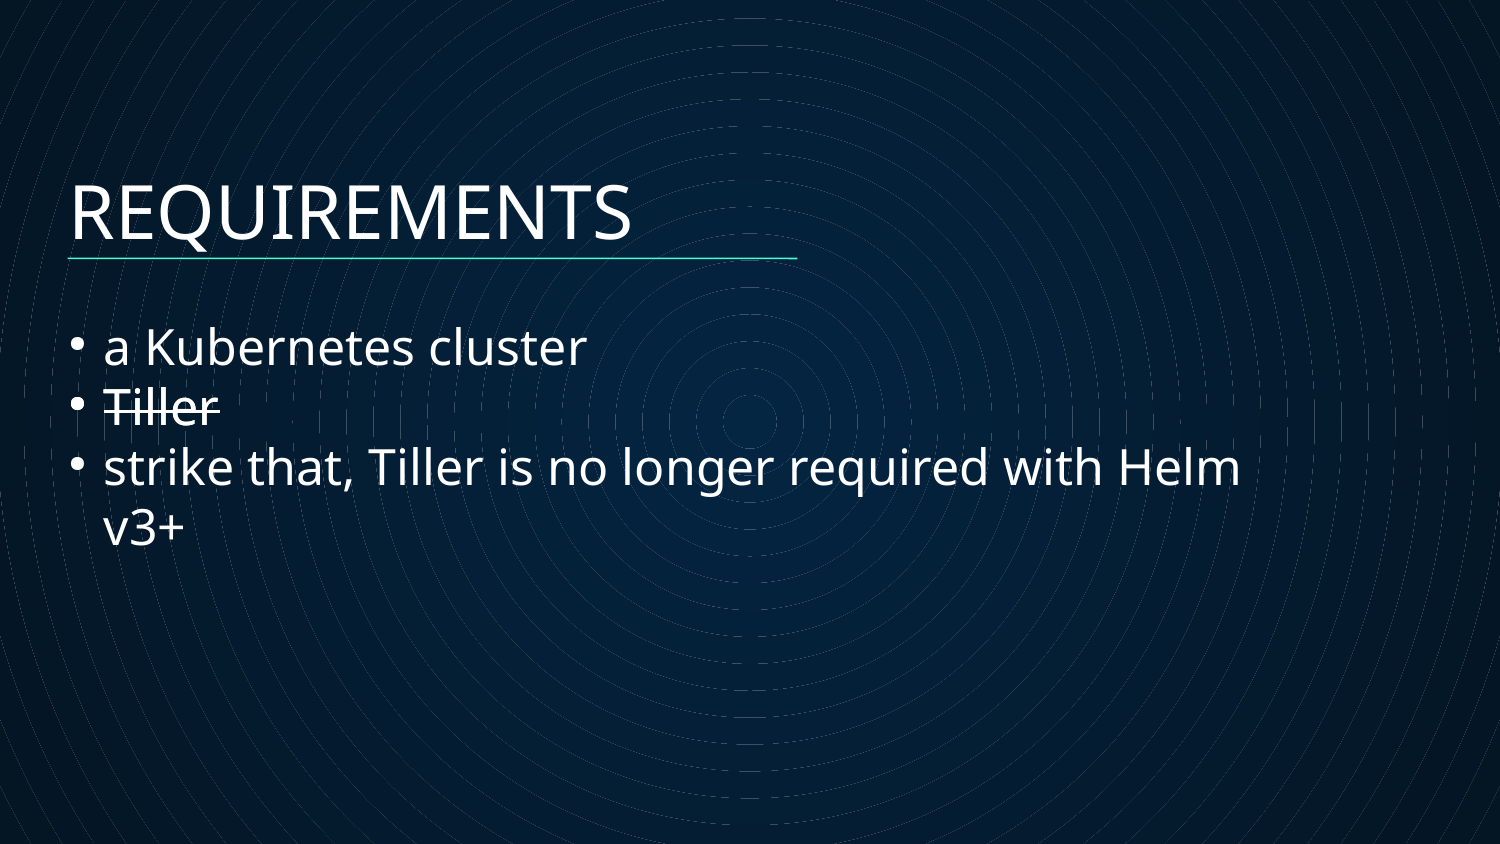

# REQUIREMENTS
a Kubernetes cluster
Tiller
strike that, Tiller is no longer required with Helm v3+
Tiller